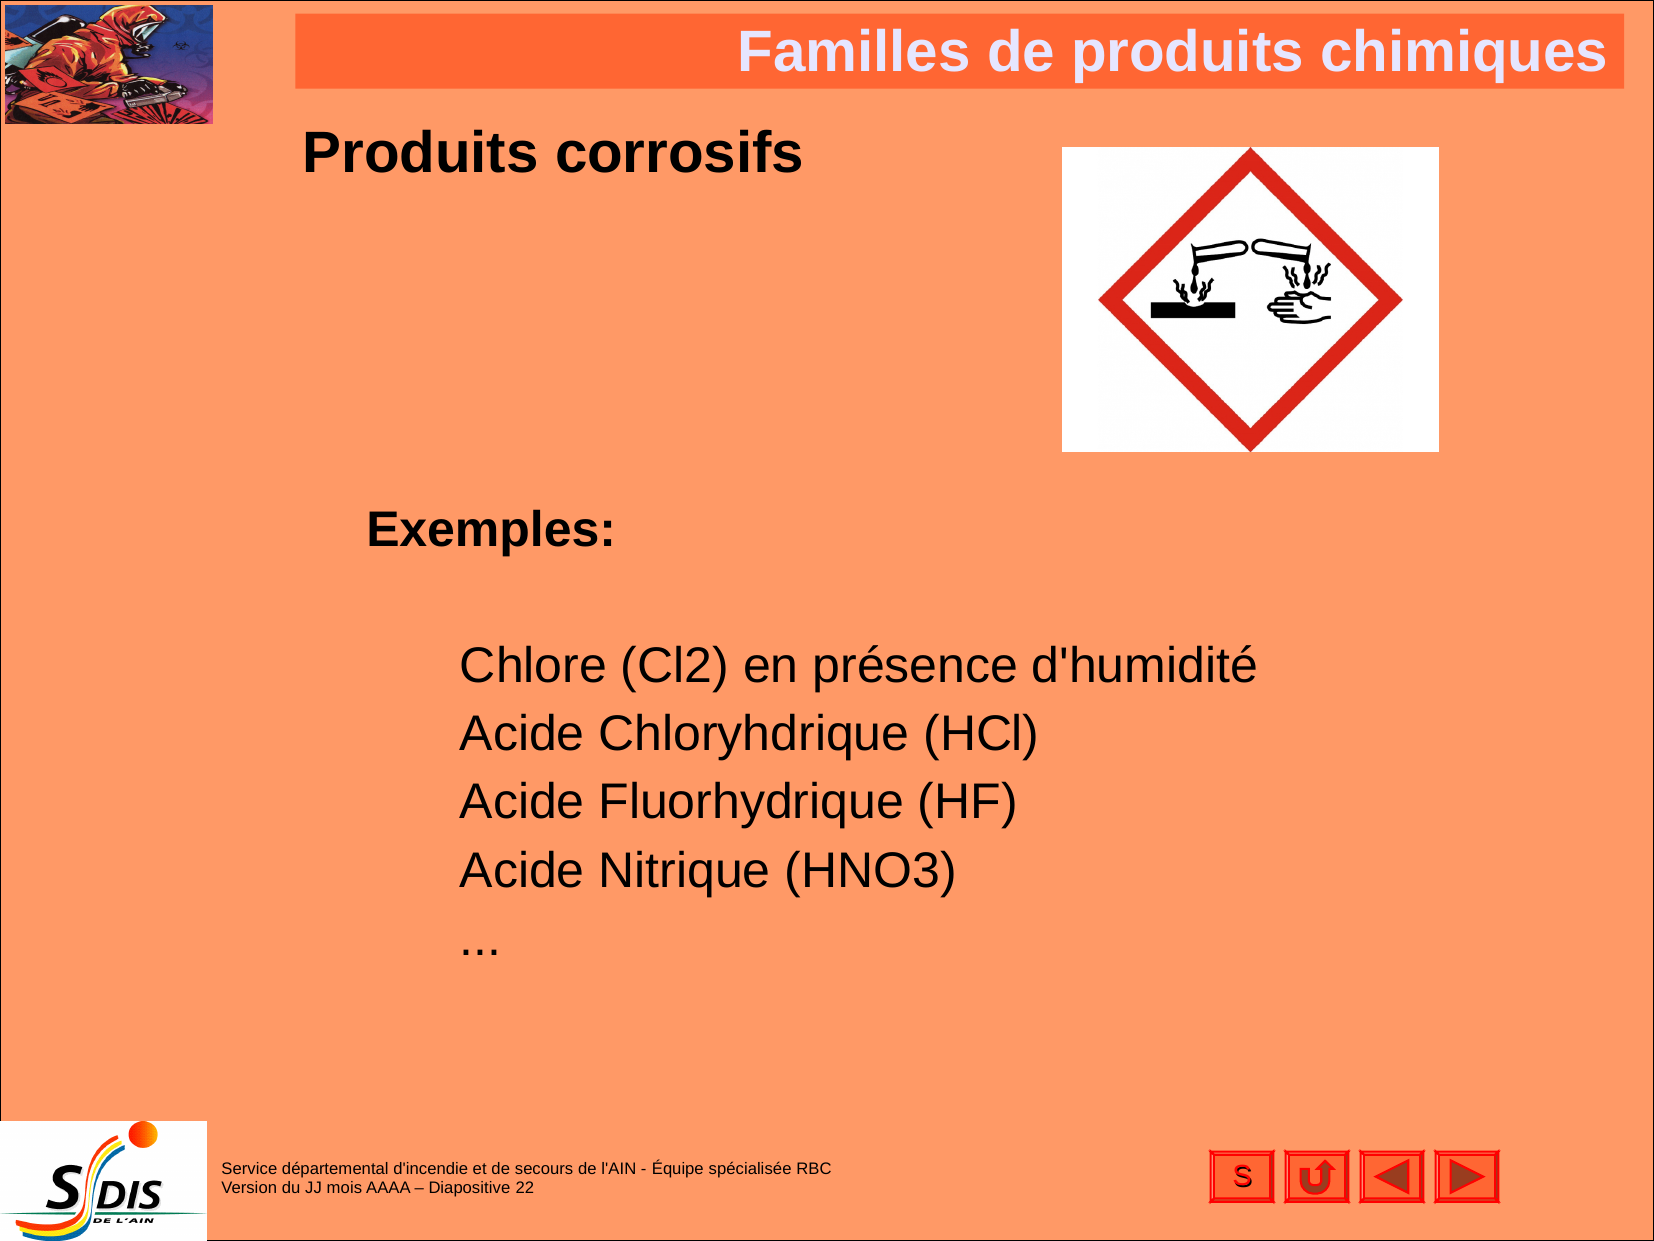

Familles de produits chimiques
Produits corrosifs
	Exemples:
		Chlore (Cl2) en présence d'humidité
		Acide Chloryhdrique (HCl)
		Acide Fluorhydrique (HF)
		Acide Nitrique (HNO3)
		...